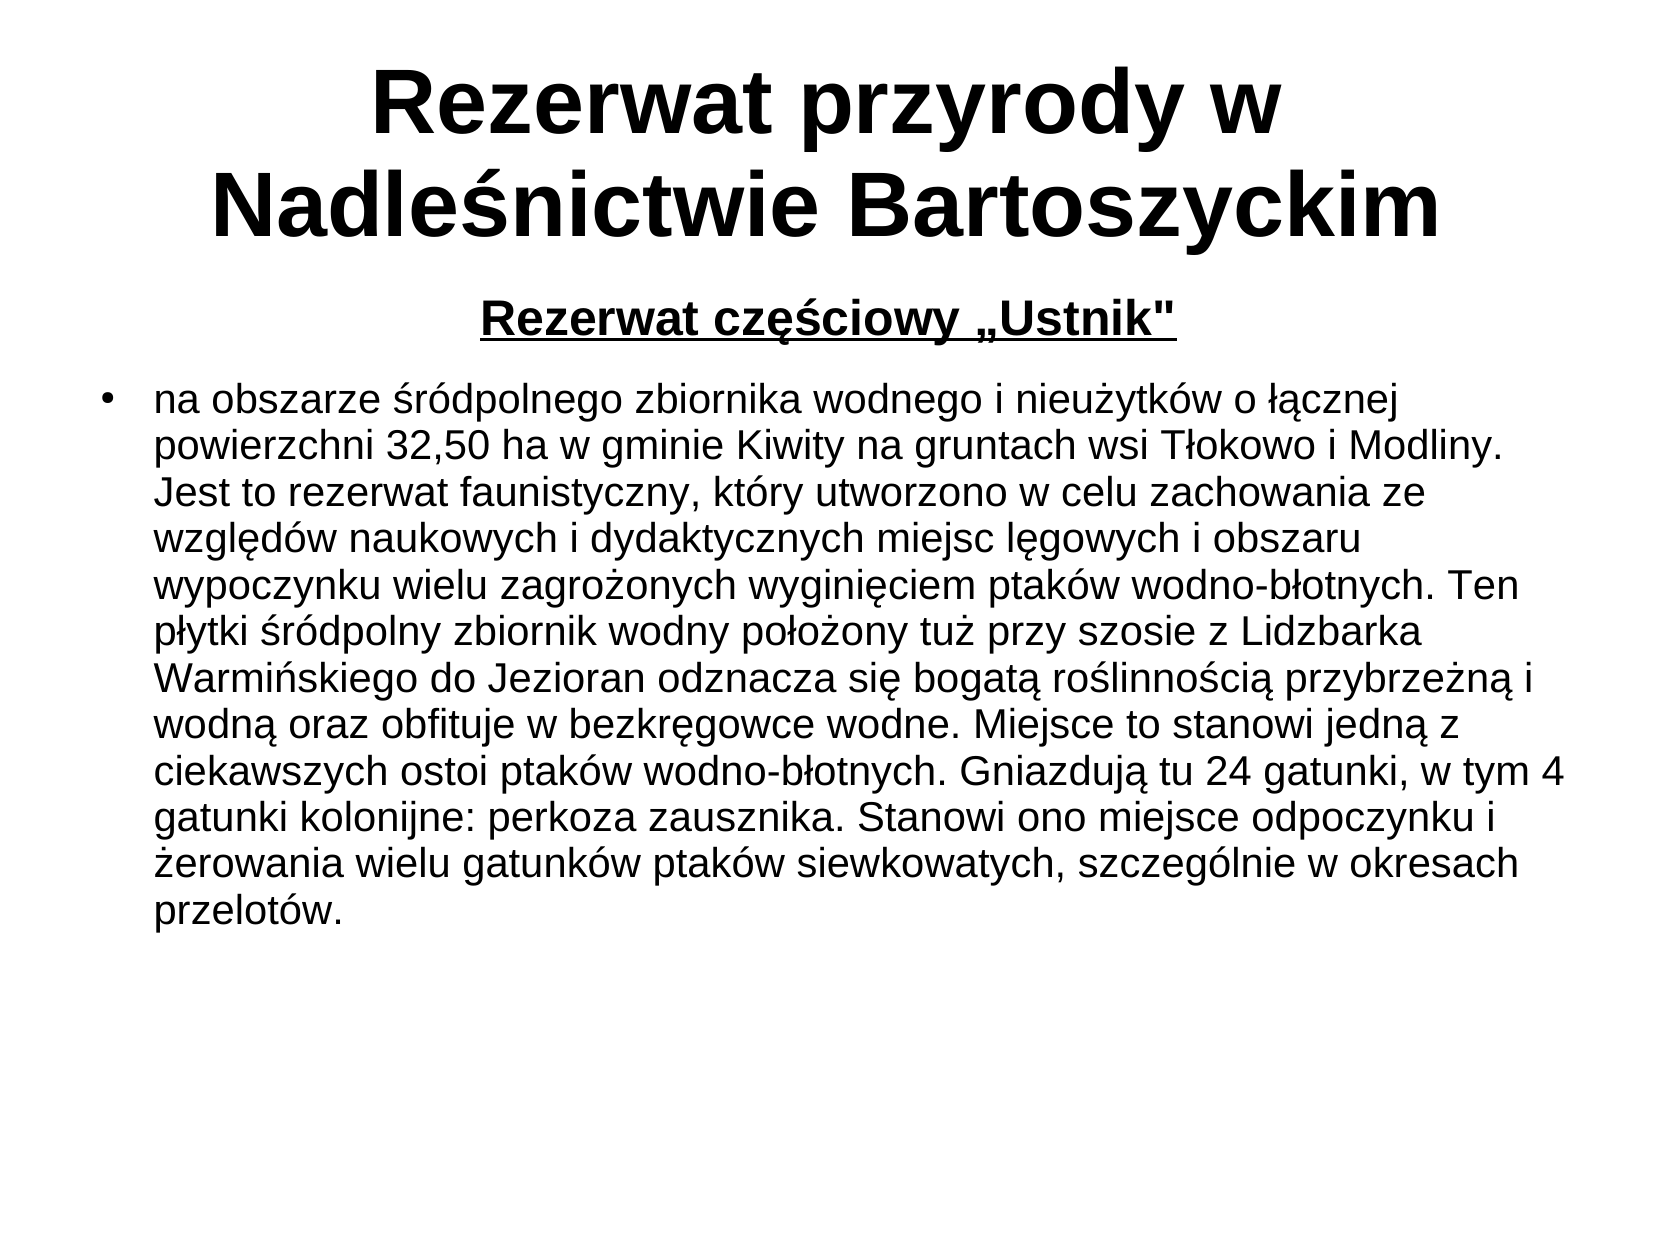

# Rezerwat przyrody w Nadleśnictwie Bartoszyckim
Rezerwat częściowy „Ustnik"
na obszarze śródpolnego zbiornika wodnego i nieużytków o łącznej powierzchni 32,50 ha w gminie Kiwity na gruntach wsi Tłokowo i Modliny. Jest to rezerwat faunistyczny, który utworzono w celu zachowania ze względów naukowych i dydaktycznych miejsc lęgowych i obszaru wypoczynku wielu zagrożonych wyginięciem ptaków wodno-błotnych. Ten płytki śródpolny zbiornik wodny położony tuż przy szosie z Lidzbarka Warmińskiego do Jezioran odznacza się bogatą roślinnością przybrzeżną i wodną oraz obfituje w bezkręgowce wodne. Miejsce to stanowi jedną z ciekawszych ostoi ptaków wodno-błotnych. Gniazdują tu 24 gatunki, w tym 4 gatunki kolonijne: perkoza zausznika. Stanowi ono miejsce odpoczynku i żerowania wielu gatunków ptaków siewkowatych, szczególnie w okresach przelotów.